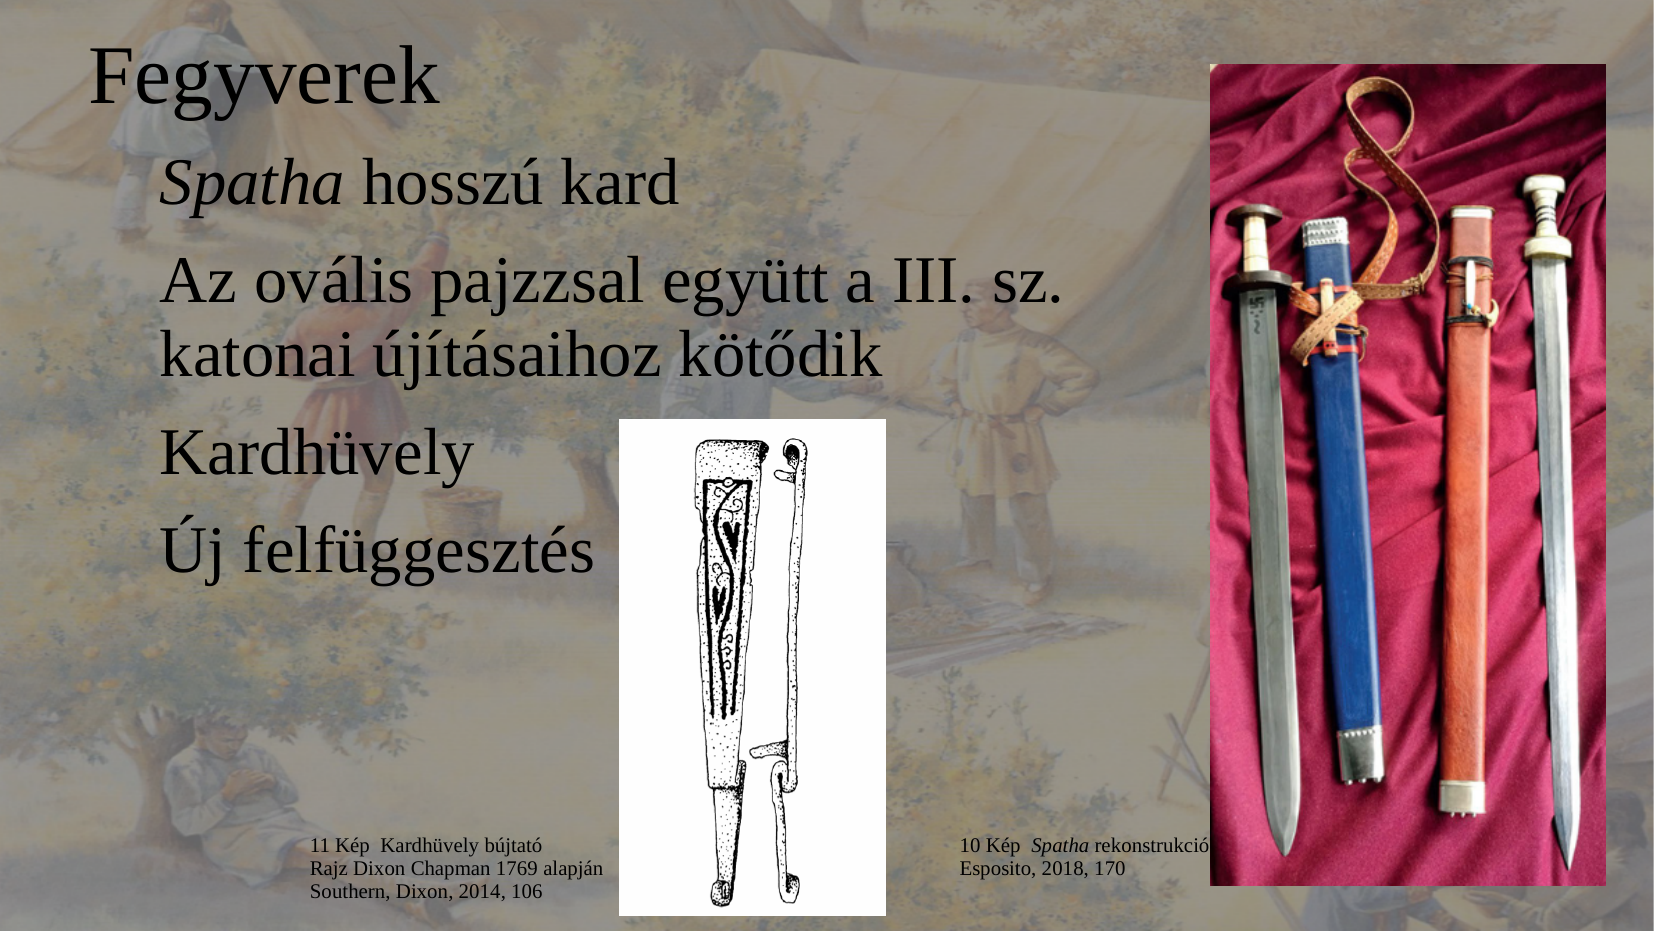

# Fegyverek
Spatha hosszú kard
Az ovális pajzzsal együtt a III. sz. katonai újításaihoz kötődik
Kardhüvely
Új felfüggesztés
11 Kép Kardhüvely bújtató
Rajz Dixon Chapman 1769 alapján
Southern, Dixon, 2014, 106
10 Kép Spatha rekonstrukció
Esposito, 2018, 170